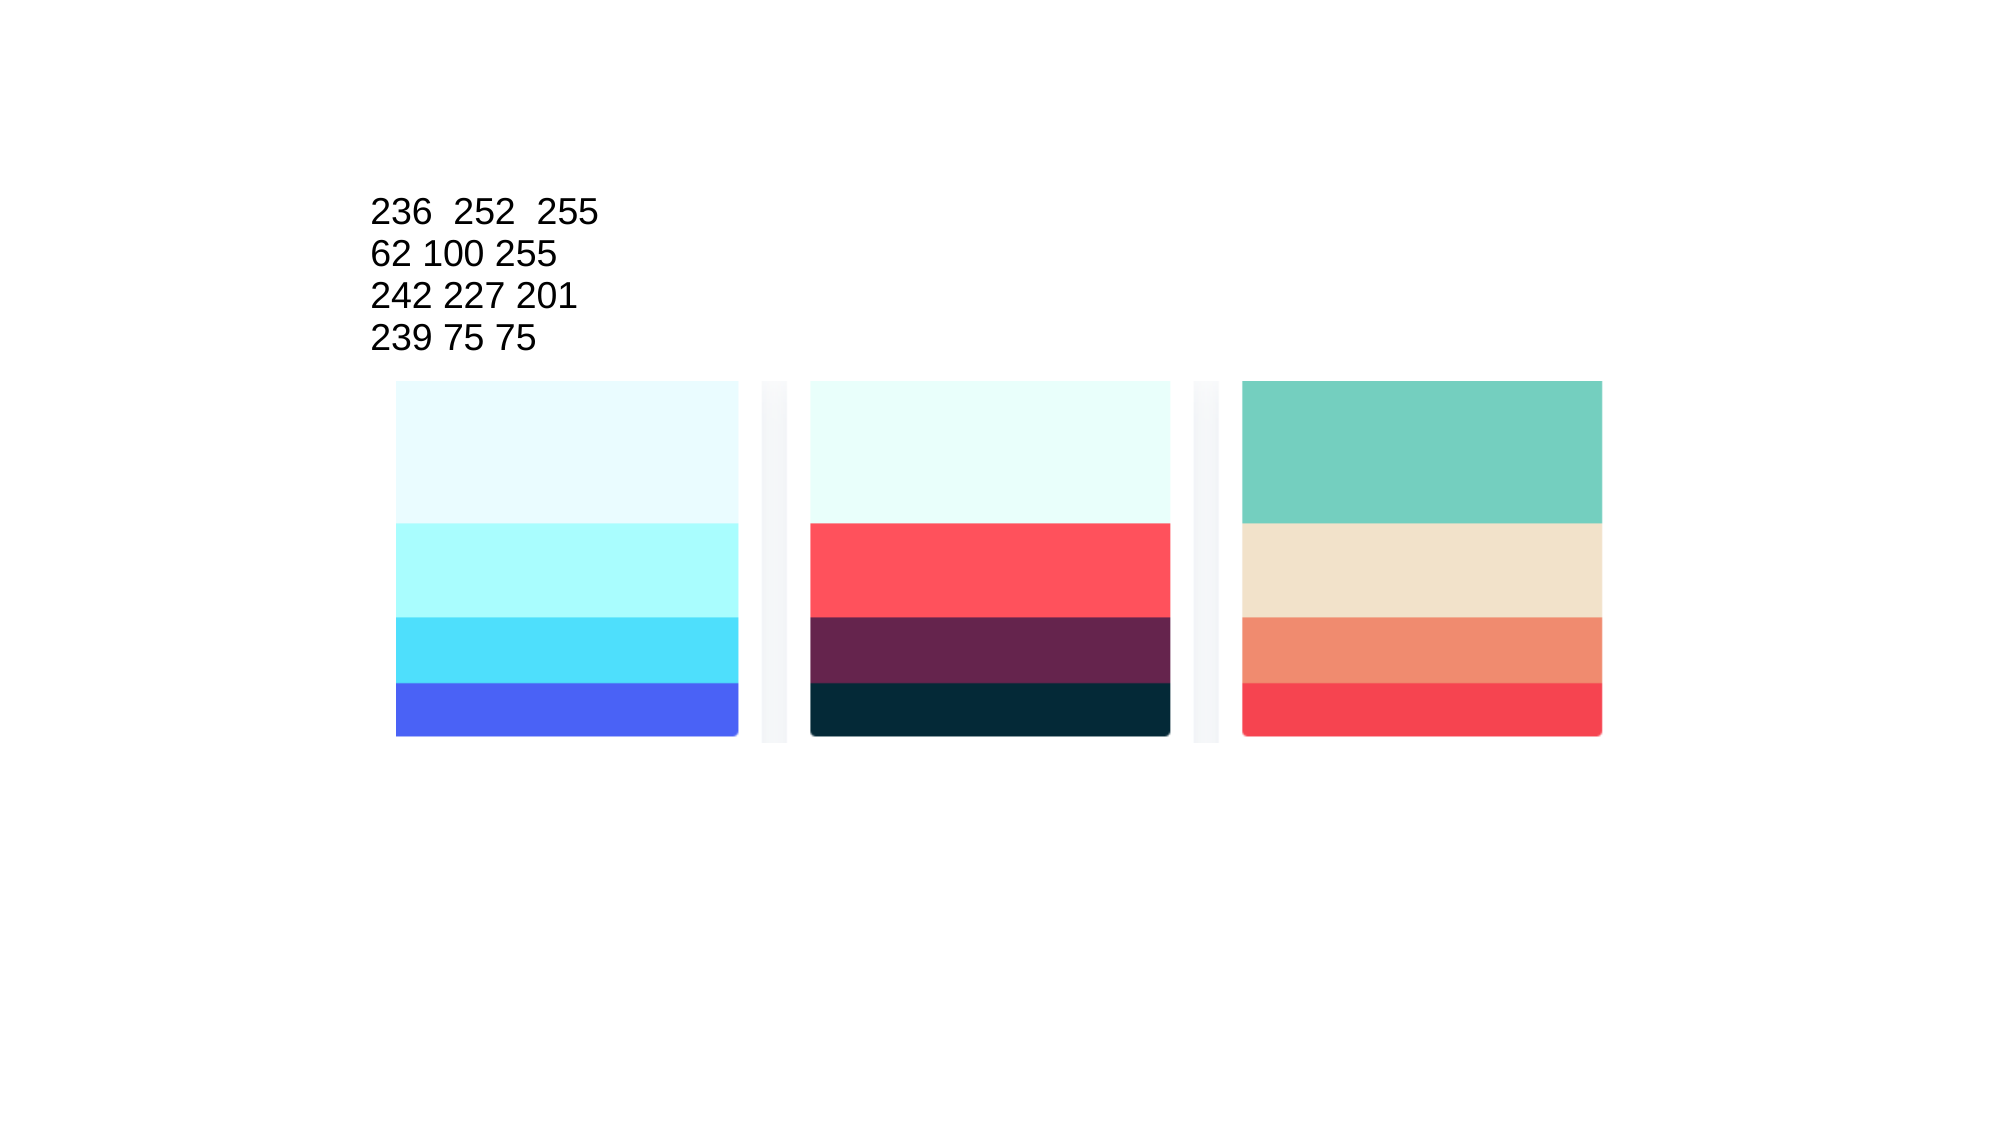

236 252 255
62 100 255
242 227 201
239 75 75
#